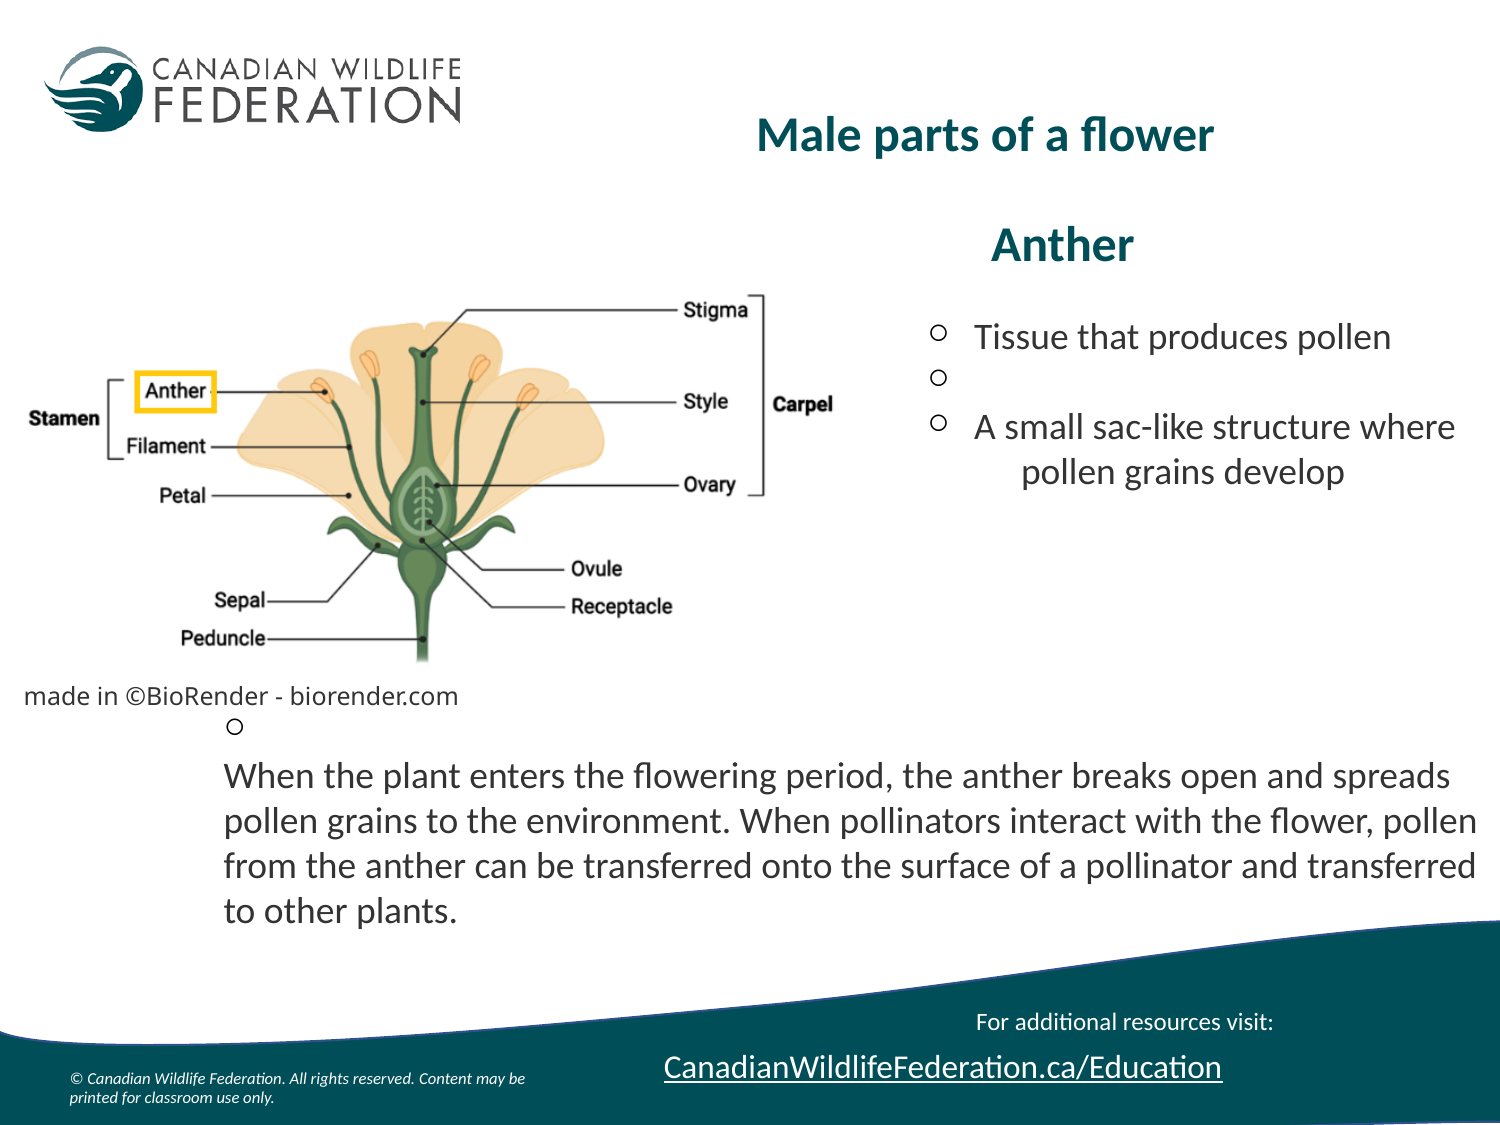

Male parts of a flower
Anther
Tissue that produces pollen
A small sac-like structure where pollen grains develop
made in ©BioRender - biorender.com
When the plant enters the flowering period, the anther breaks open and spreads pollen grains to the environment. When pollinators interact with the flower, pollen from the anther can be transferred onto the surface of a pollinator and transferred to other plants.
For additional resources visit:
CanadianWildlifeFederation.ca/Education
© Canadian Wildlife Federation. All rights reserved. Content may be printed for classroom use only.